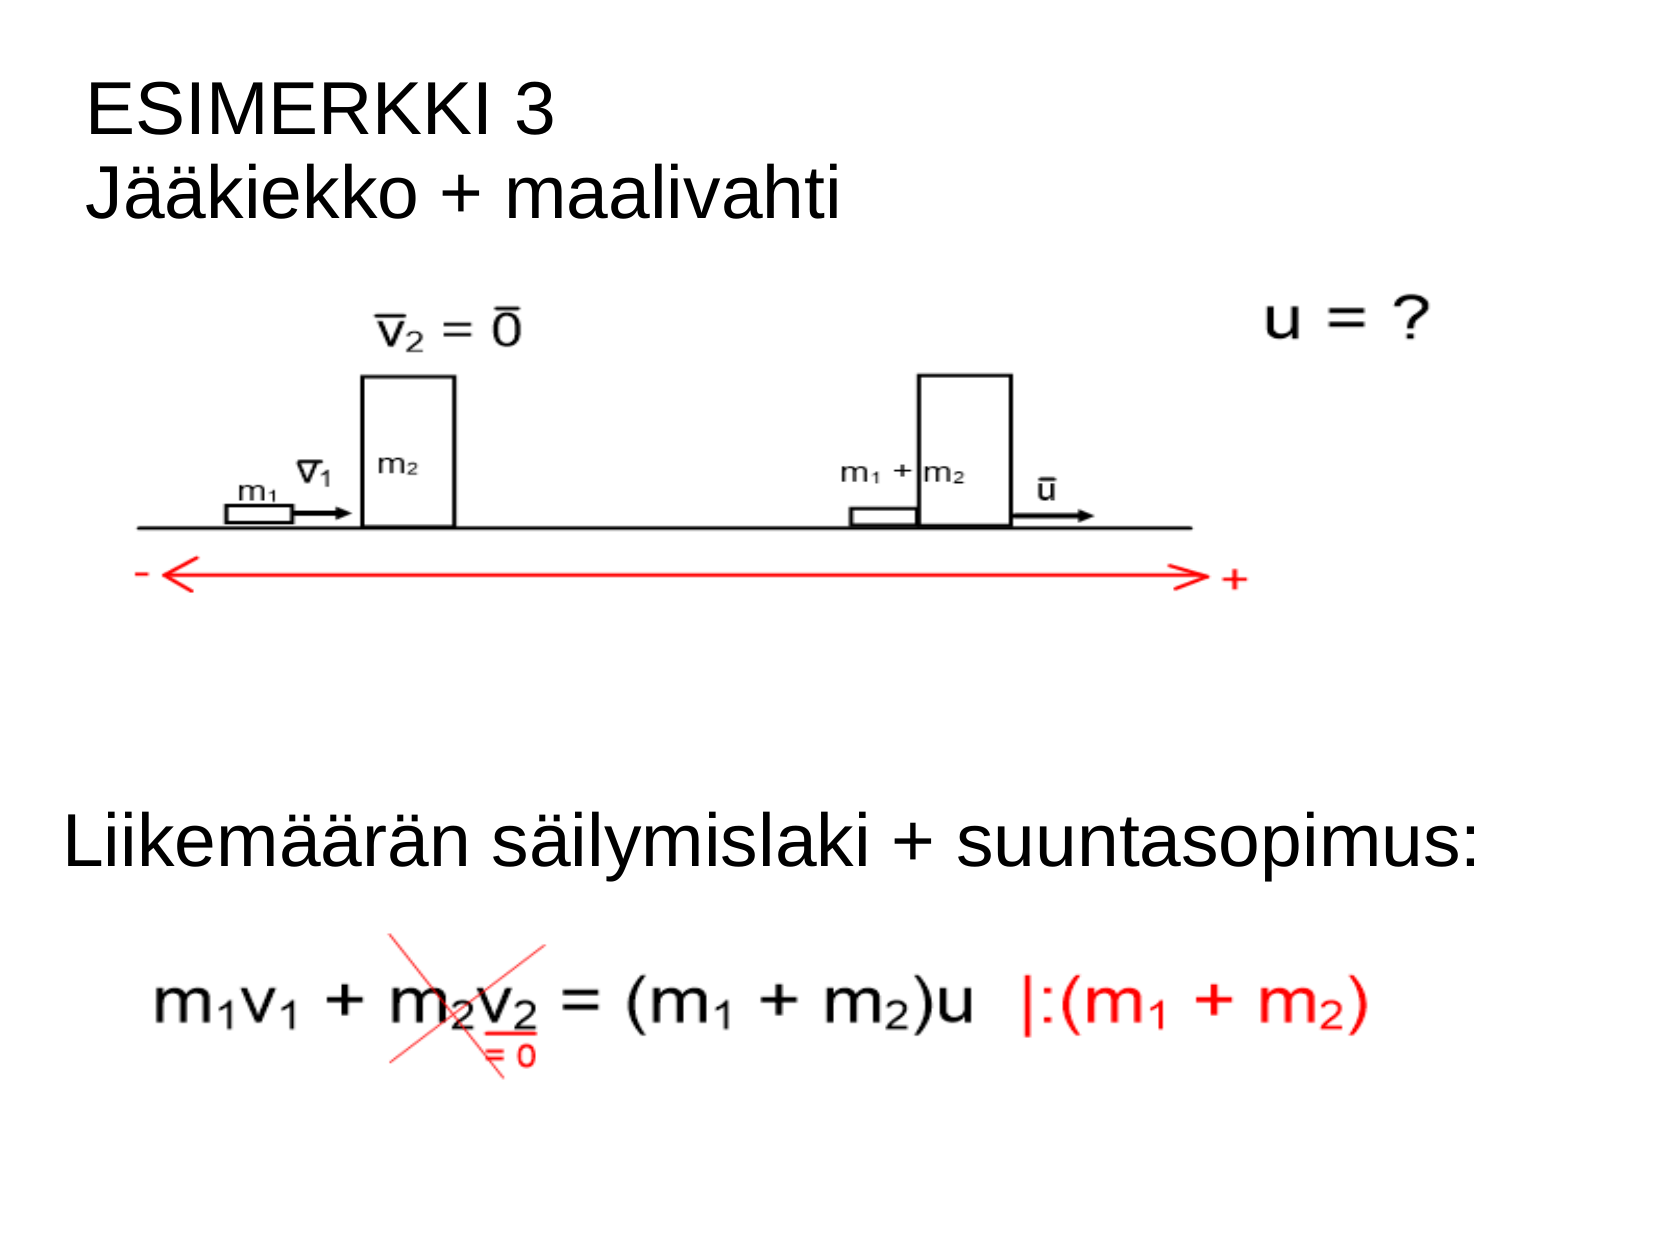

ESIMERKKI 3
Jääkiekko + maalivahti
Liikemäärän säilymislaki + suuntasopimus: